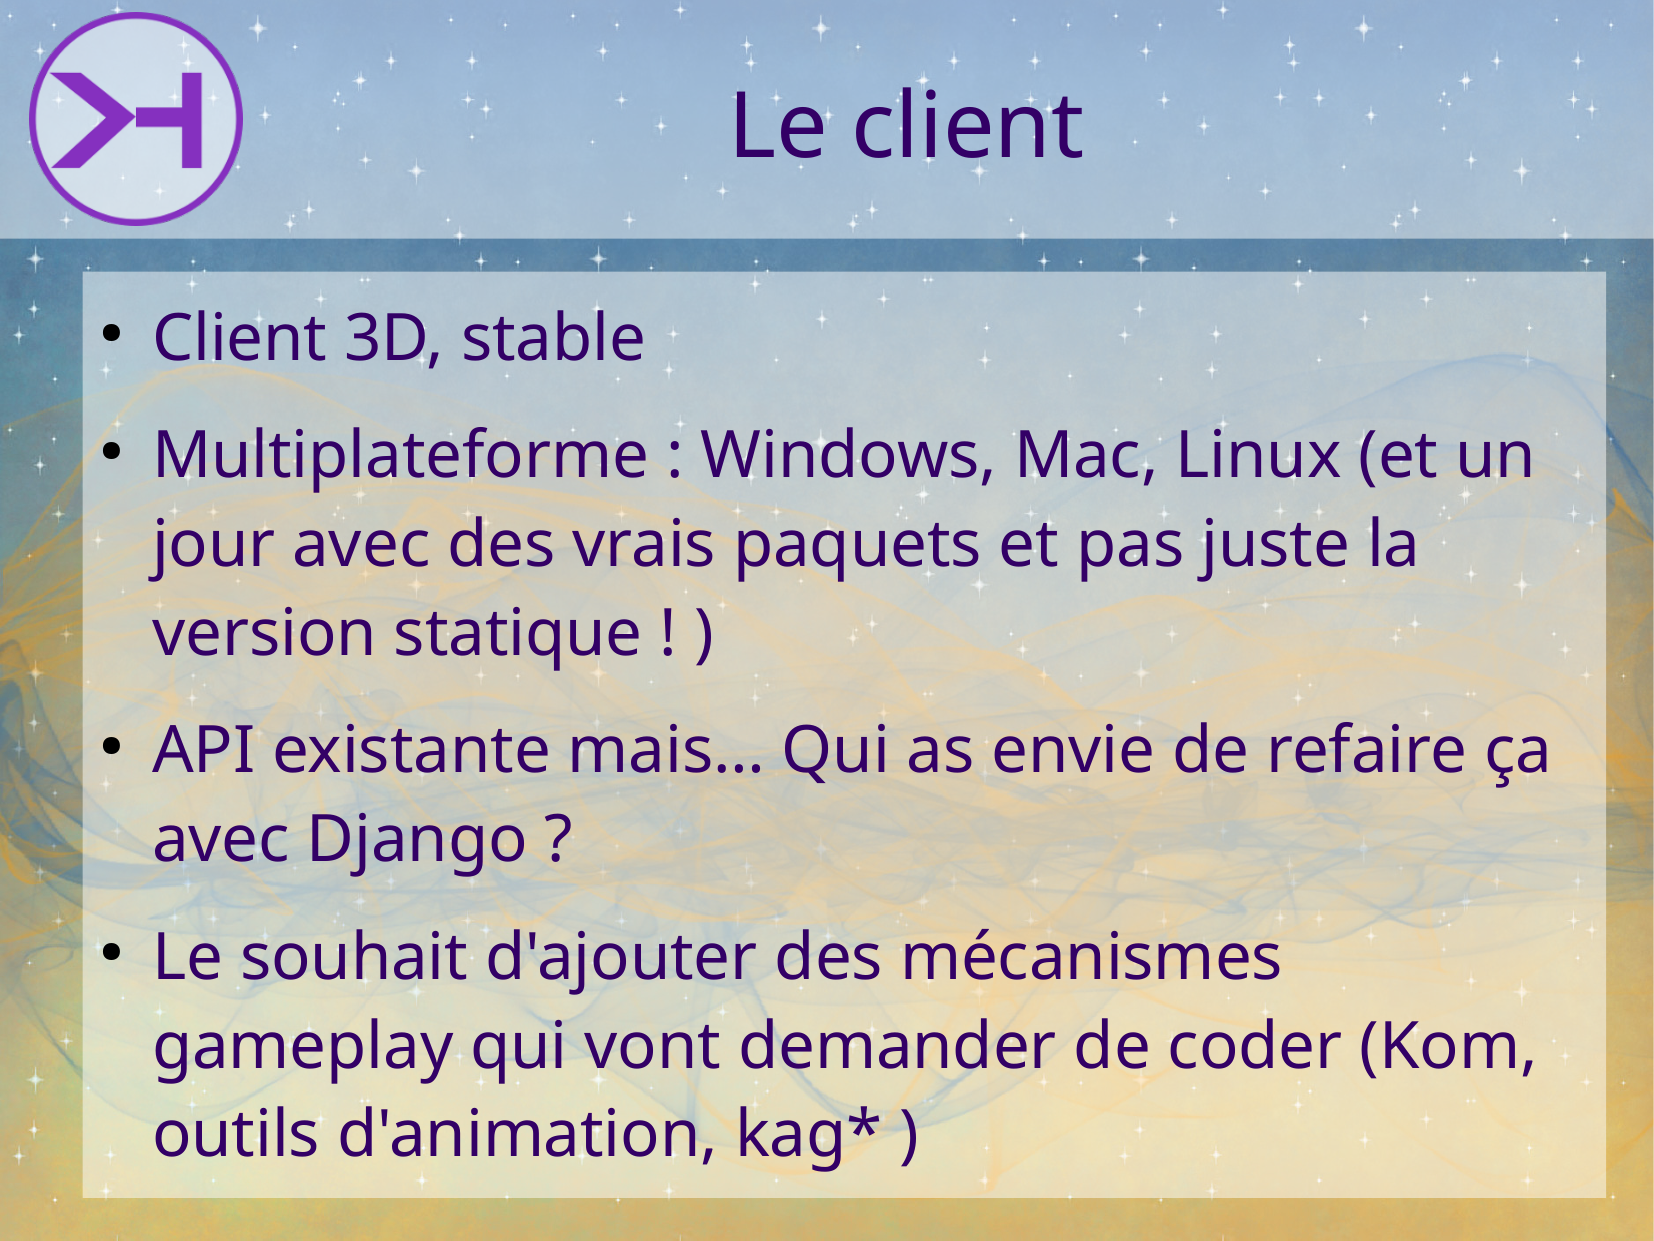

# Le client
Client 3D, stable
Multiplateforme : Windows, Mac, Linux (et un jour avec des vrais paquets et pas juste la version statique ! )
API existante mais… Qui as envie de refaire ça avec Django ?
Le souhait d'ajouter des mécanismes gameplay qui vont demander de coder (Kom, outils d'animation, kag* )